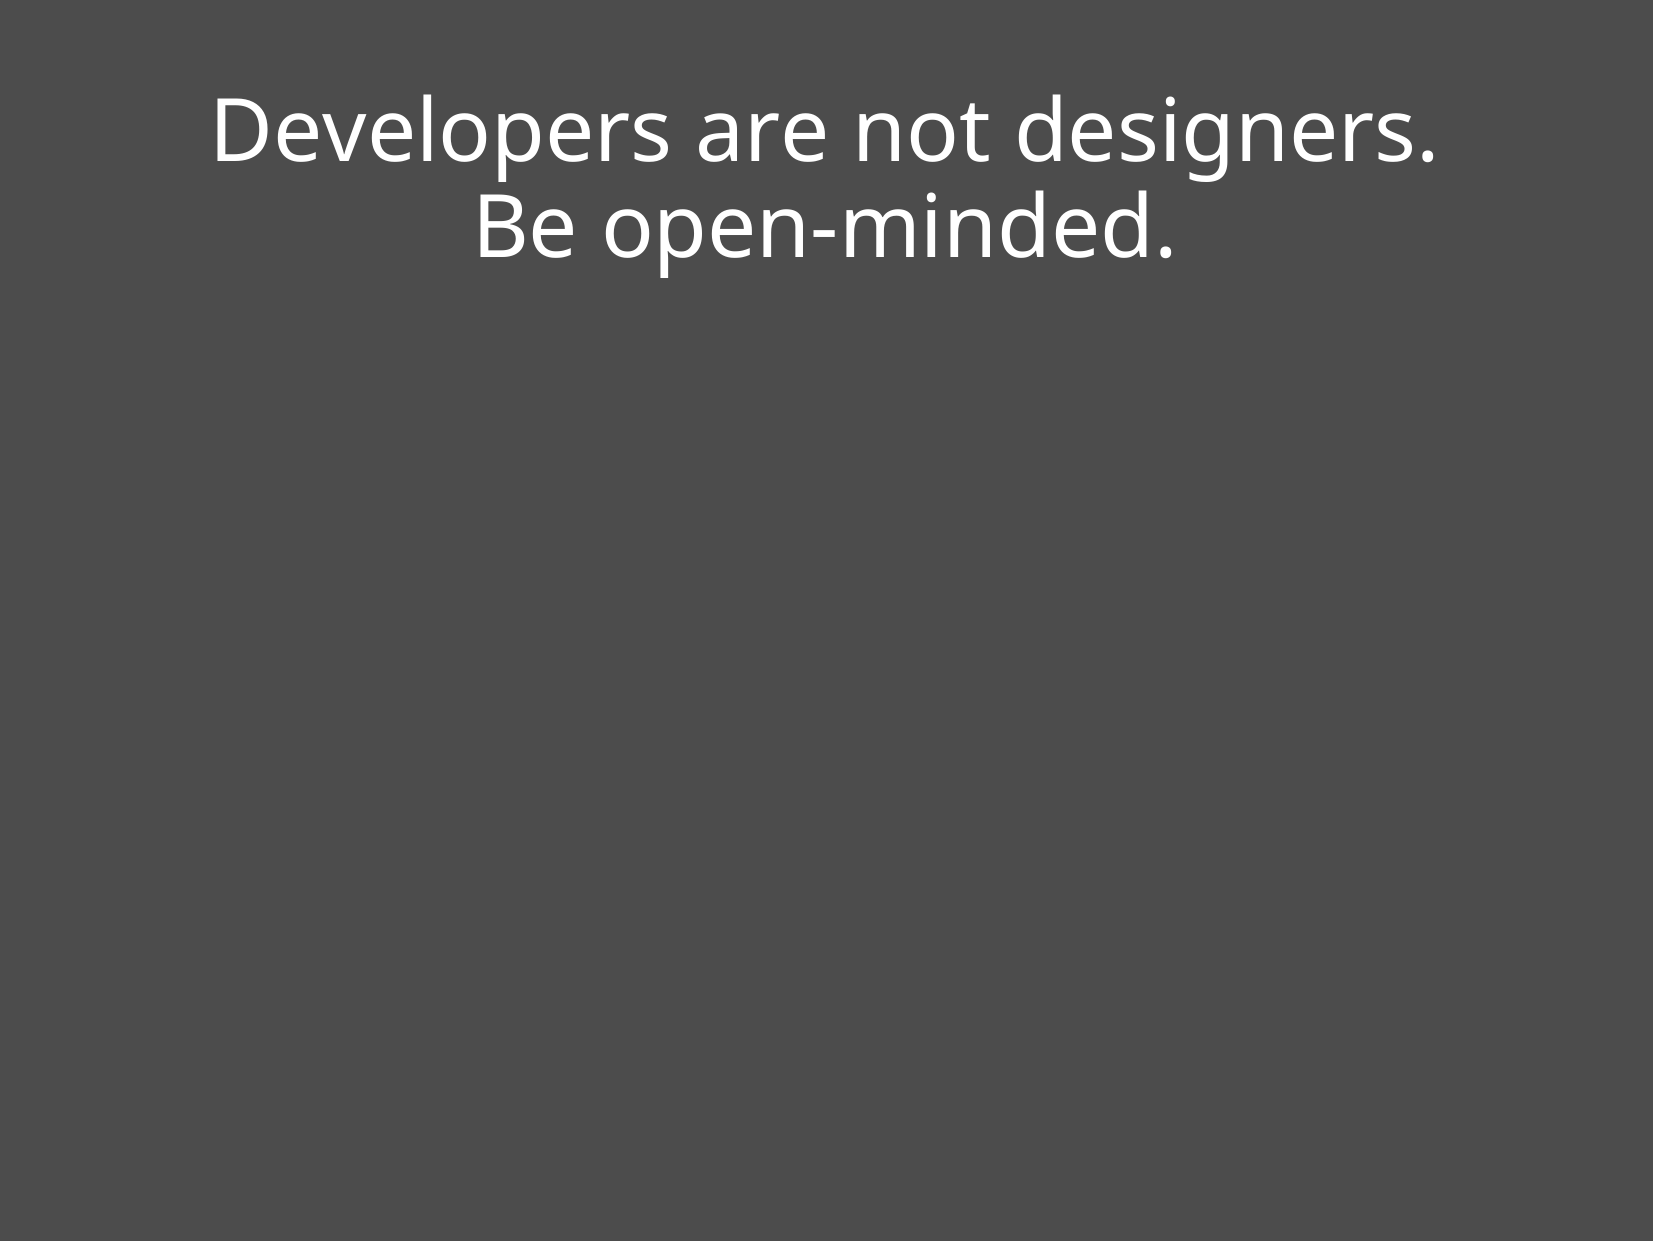

# Developers are not designers. Be open-minded.